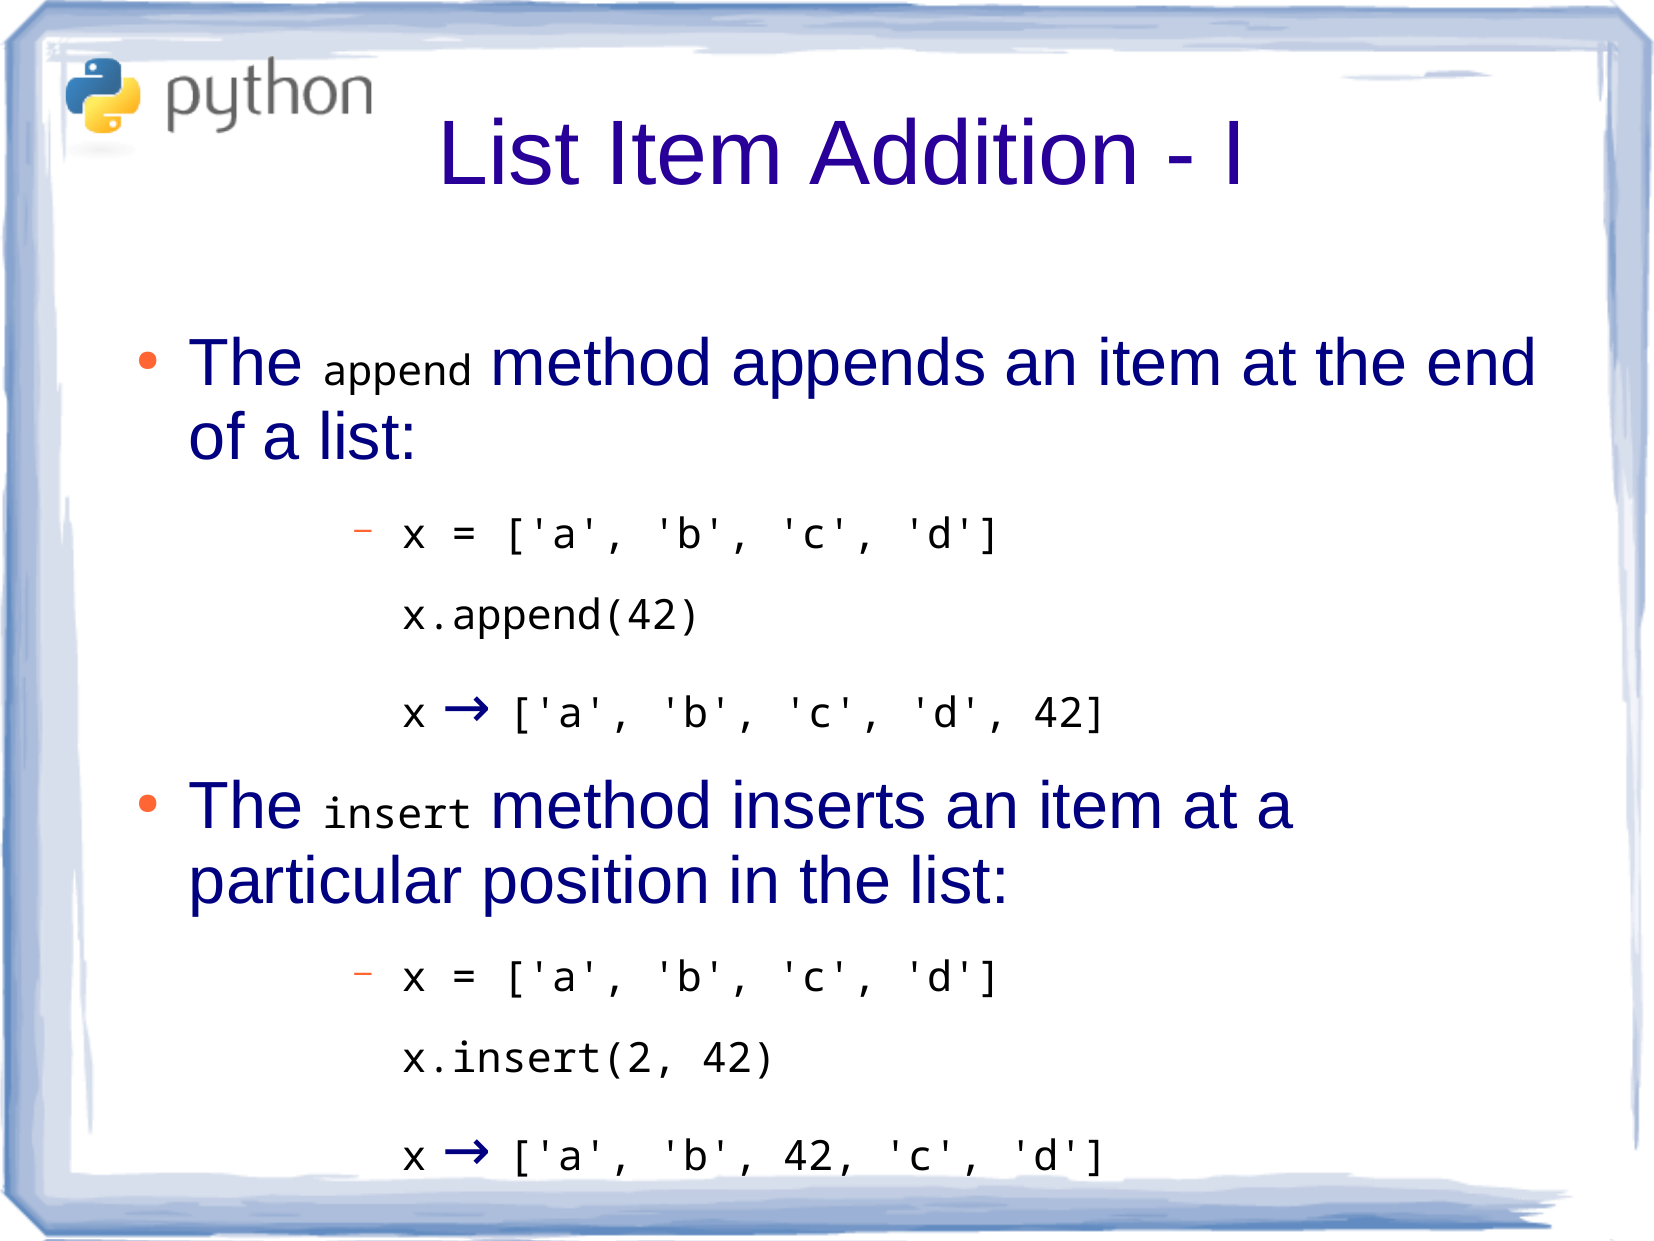

# List Item Addition - I
The append method appends an item at the end of a list:
x = ['a', 'b', 'c', 'd']
x.append(42)
x → ['a', 'b', 'c', 'd', 42]
The insert method inserts an item at a particular position in the list:
x = ['a', 'b', 'c', 'd']
x.insert(2, 42)
x → ['a', 'b', 42, 'c', 'd']